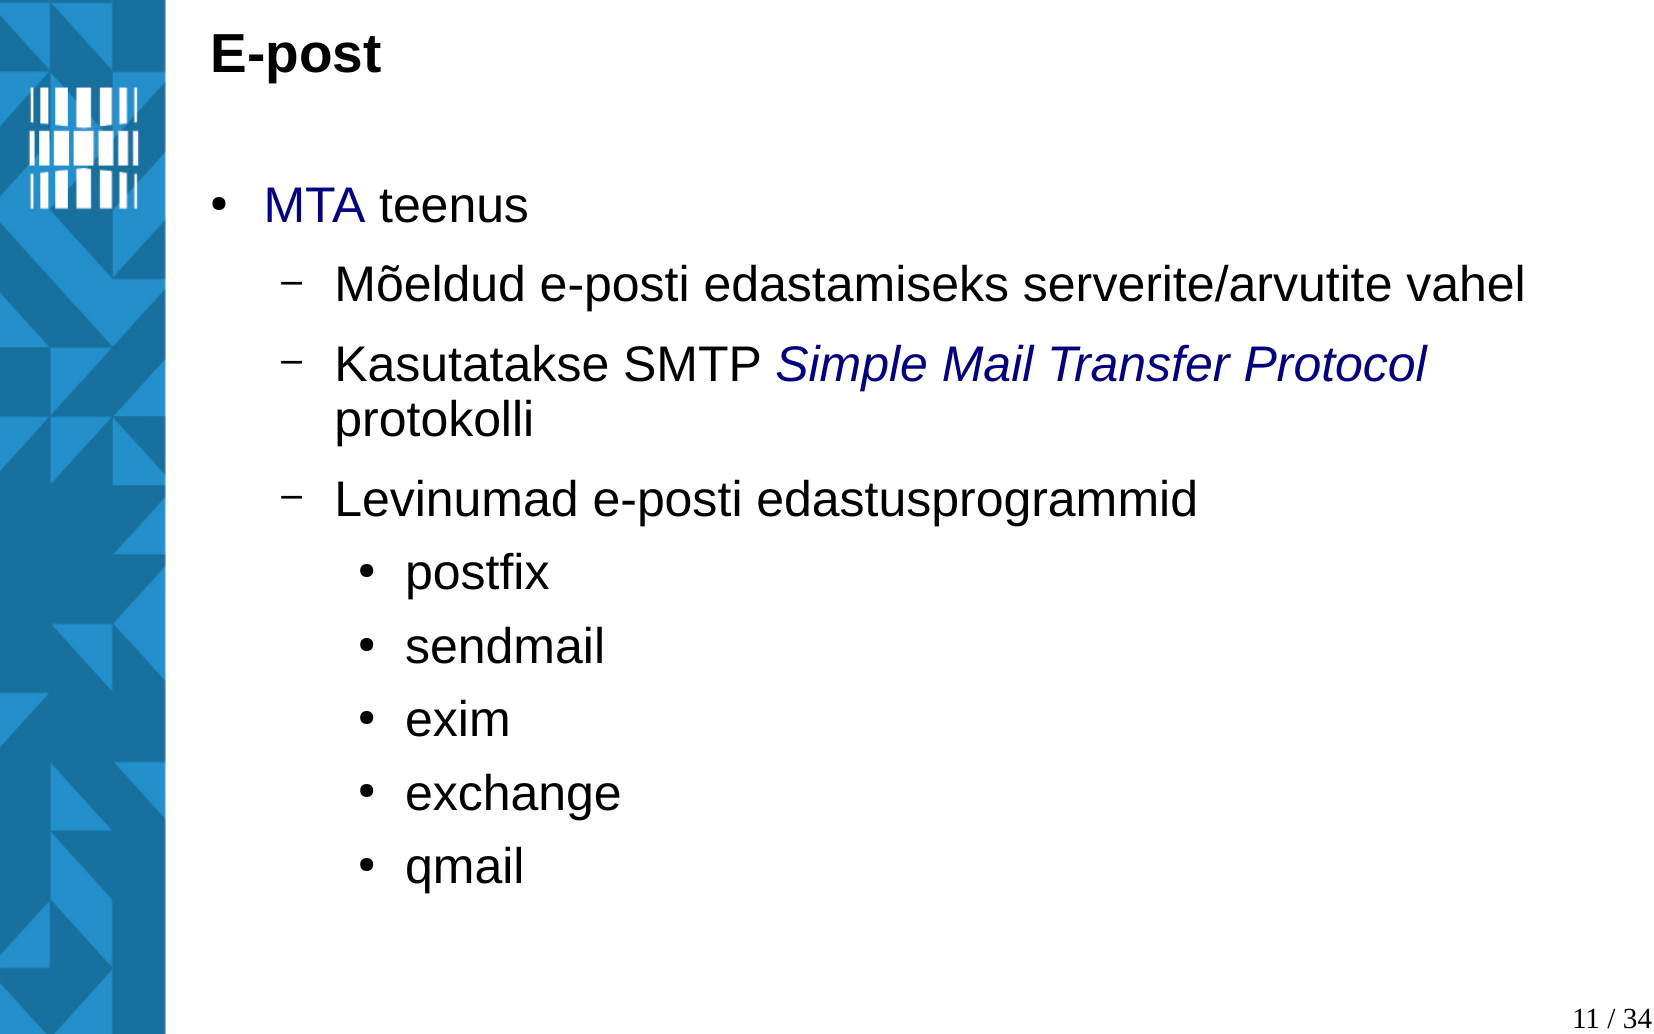

# E-post
MTA teenus
Mõeldud e-posti edastamiseks serverite/arvutite vahel
Kasutatakse SMTP Simple Mail Transfer Protocolprotokolli
Levinumad e-posti edastusprogrammid
postfix
sendmail
exim
exchange
qmail
11